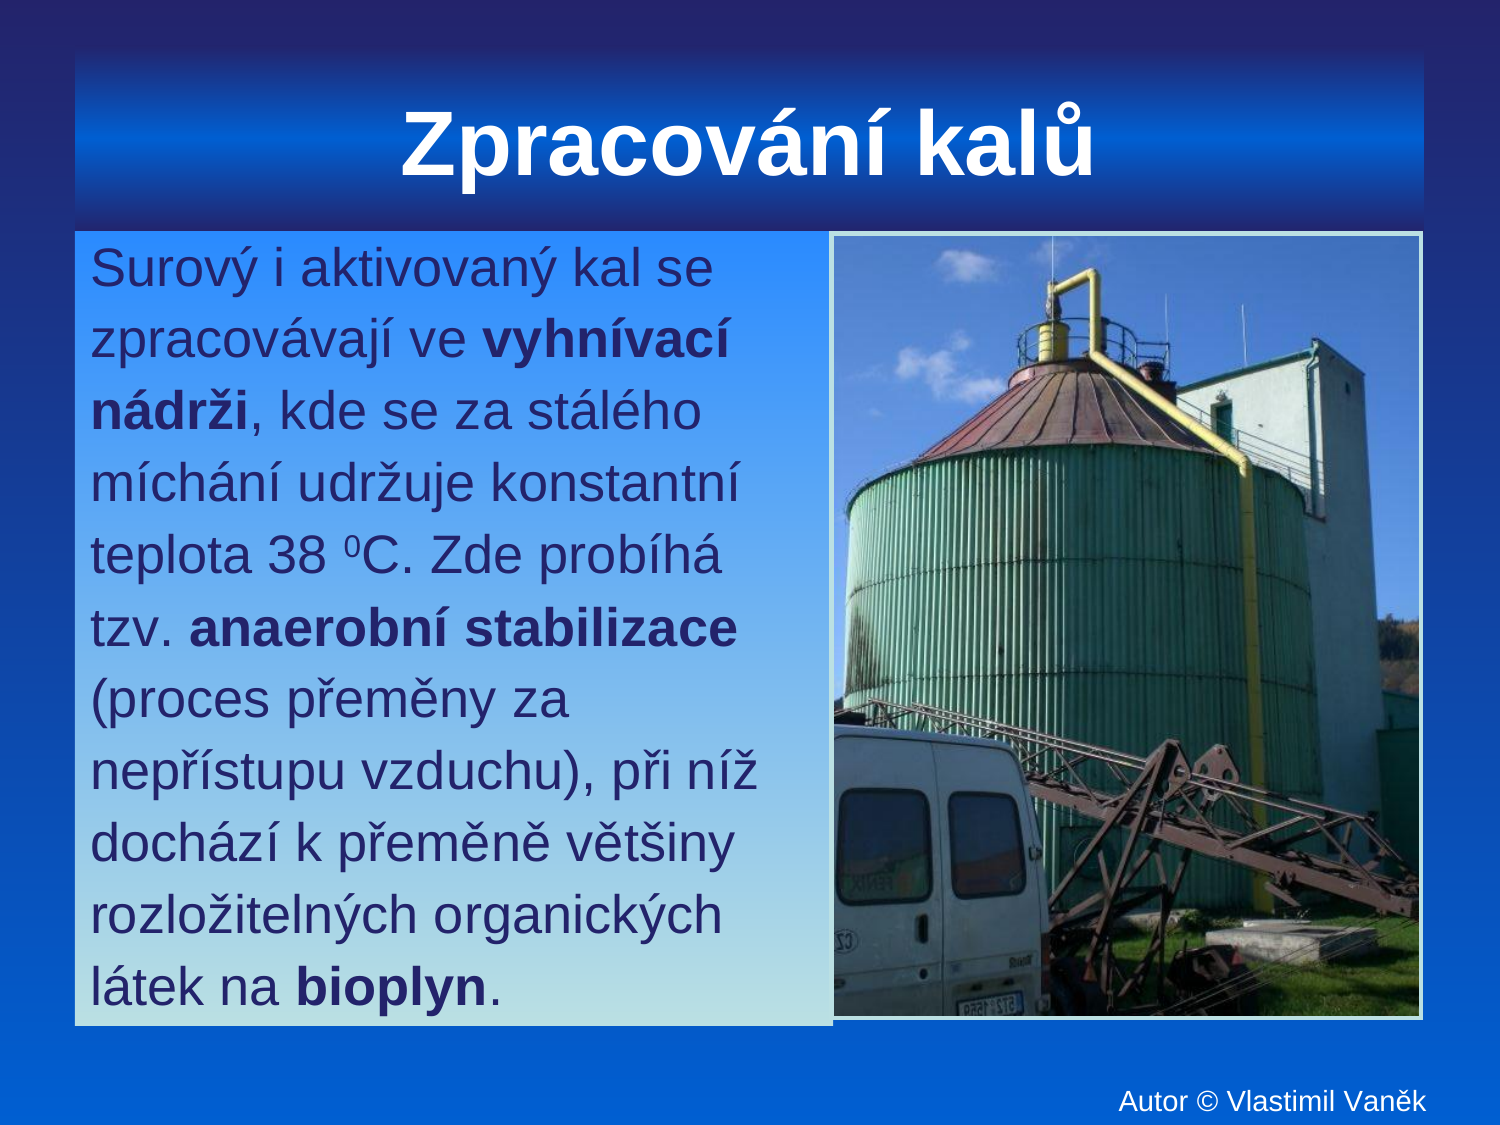

# Zpracování kalů
Surový i aktivovaný kal se
zpracovávají ve vyhnívací
nádrži, kde se za stálého
míchání udržuje konstantní
teplota 38 0C. Zde probíhá
tzv. anaerobní stabilizace
(proces přeměny za
nepřístupu vzduchu), při níž
dochází k přeměně většiny
rozložitelných organických
látek na bioplyn.
Autor © Vlastimil Vaněk